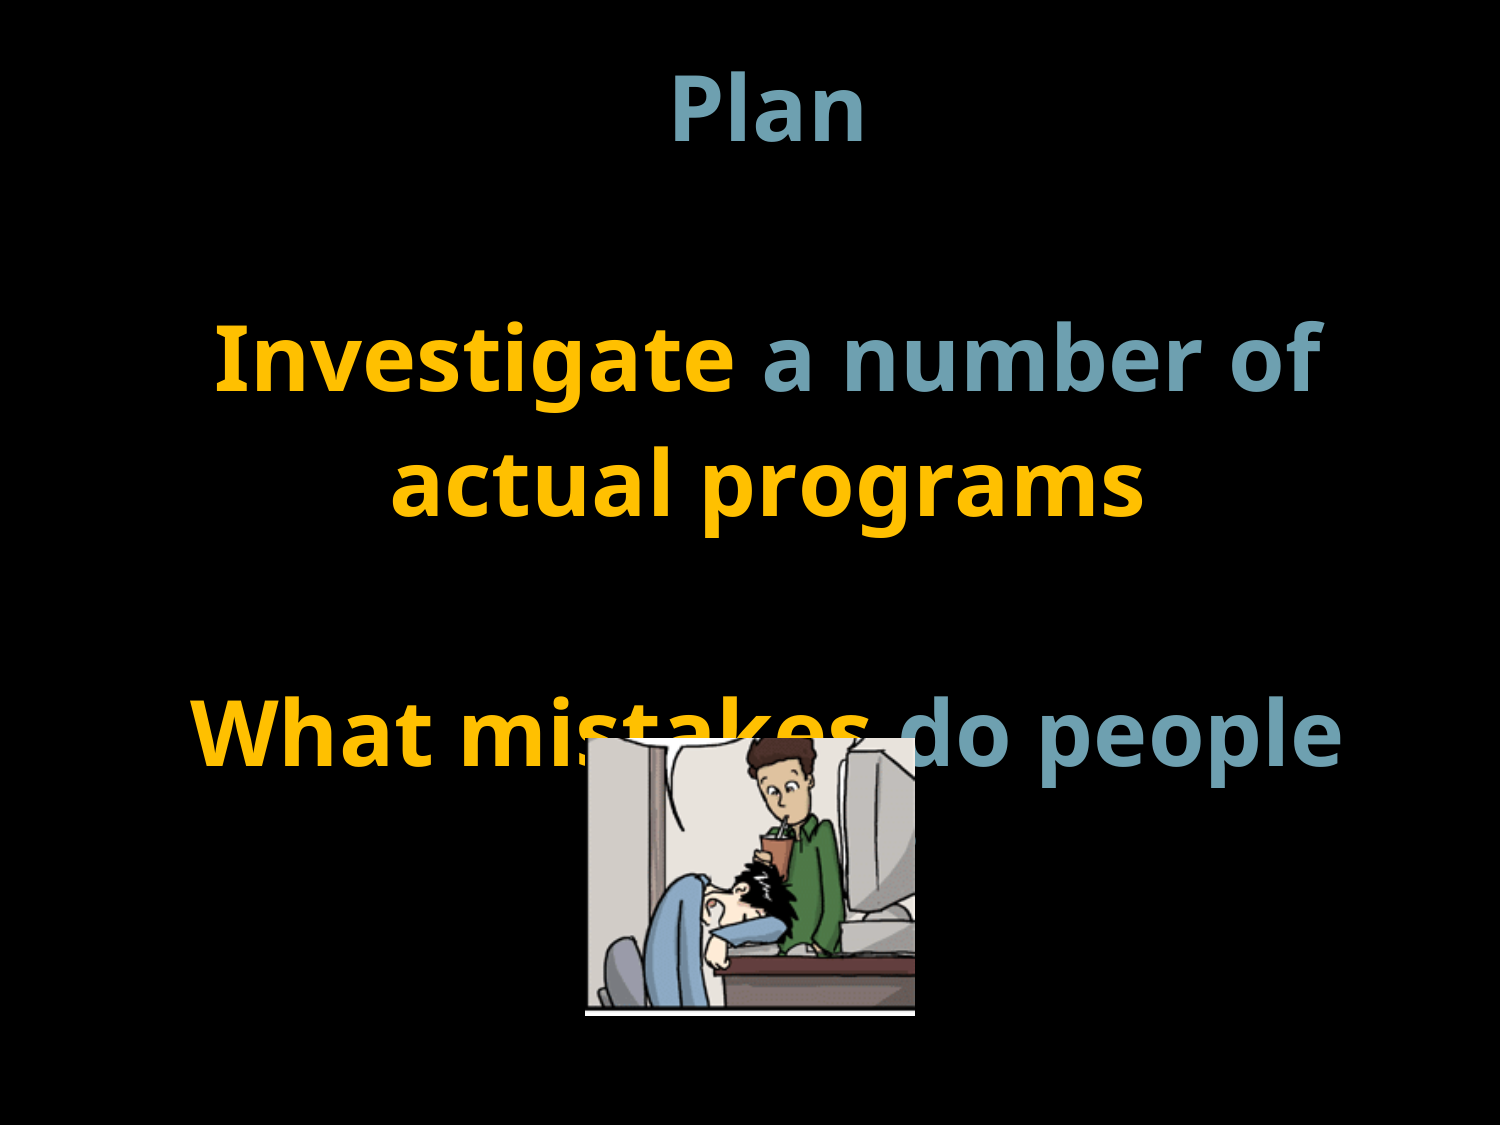

Plan
Investigate a number of
actual programs
What mistakes do people make?